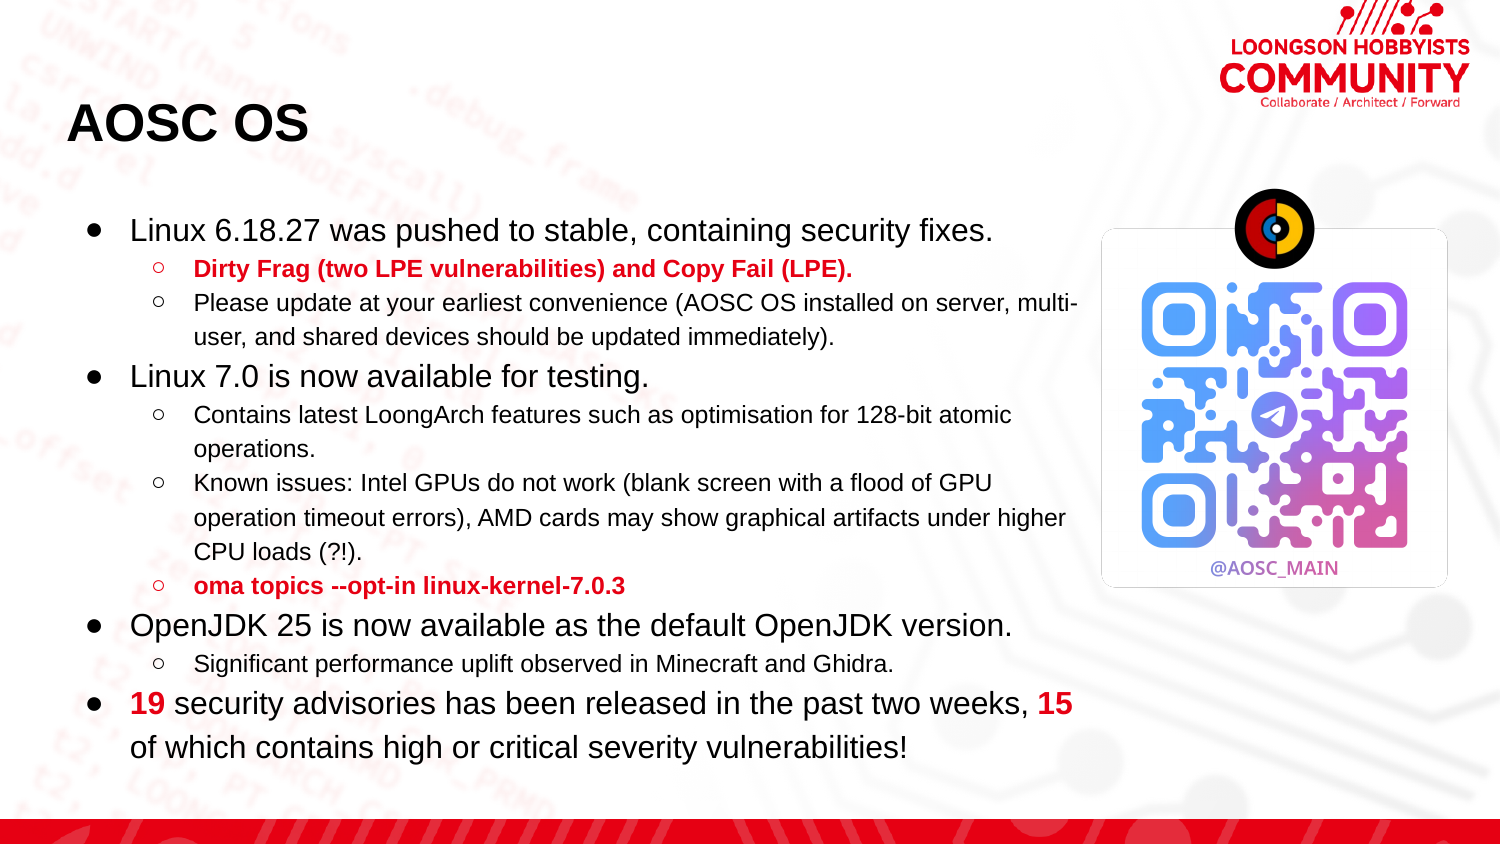

# AOSC OS
Linux 6.18.27 was pushed to stable, containing security fixes.
Dirty Frag (two LPE vulnerabilities) and Copy Fail (LPE).
Please update at your earliest convenience (AOSC OS installed on server, multi-user, and shared devices should be updated immediately).
Linux 7.0 is now available for testing.
Contains latest LoongArch features such as optimisation for 128-bit atomic operations.
Known issues: Intel GPUs do not work (blank screen with a flood of GPU operation timeout errors), AMD cards may show graphical artifacts under higher CPU loads (?!).
oma topics --opt-in linux-kernel-7.0.3
OpenJDK 25 is now available as the default OpenJDK version.
Significant performance uplift observed in Minecraft and Ghidra.
19 security advisories has been released in the past two weeks, 15 of which contains high or critical severity vulnerabilities!